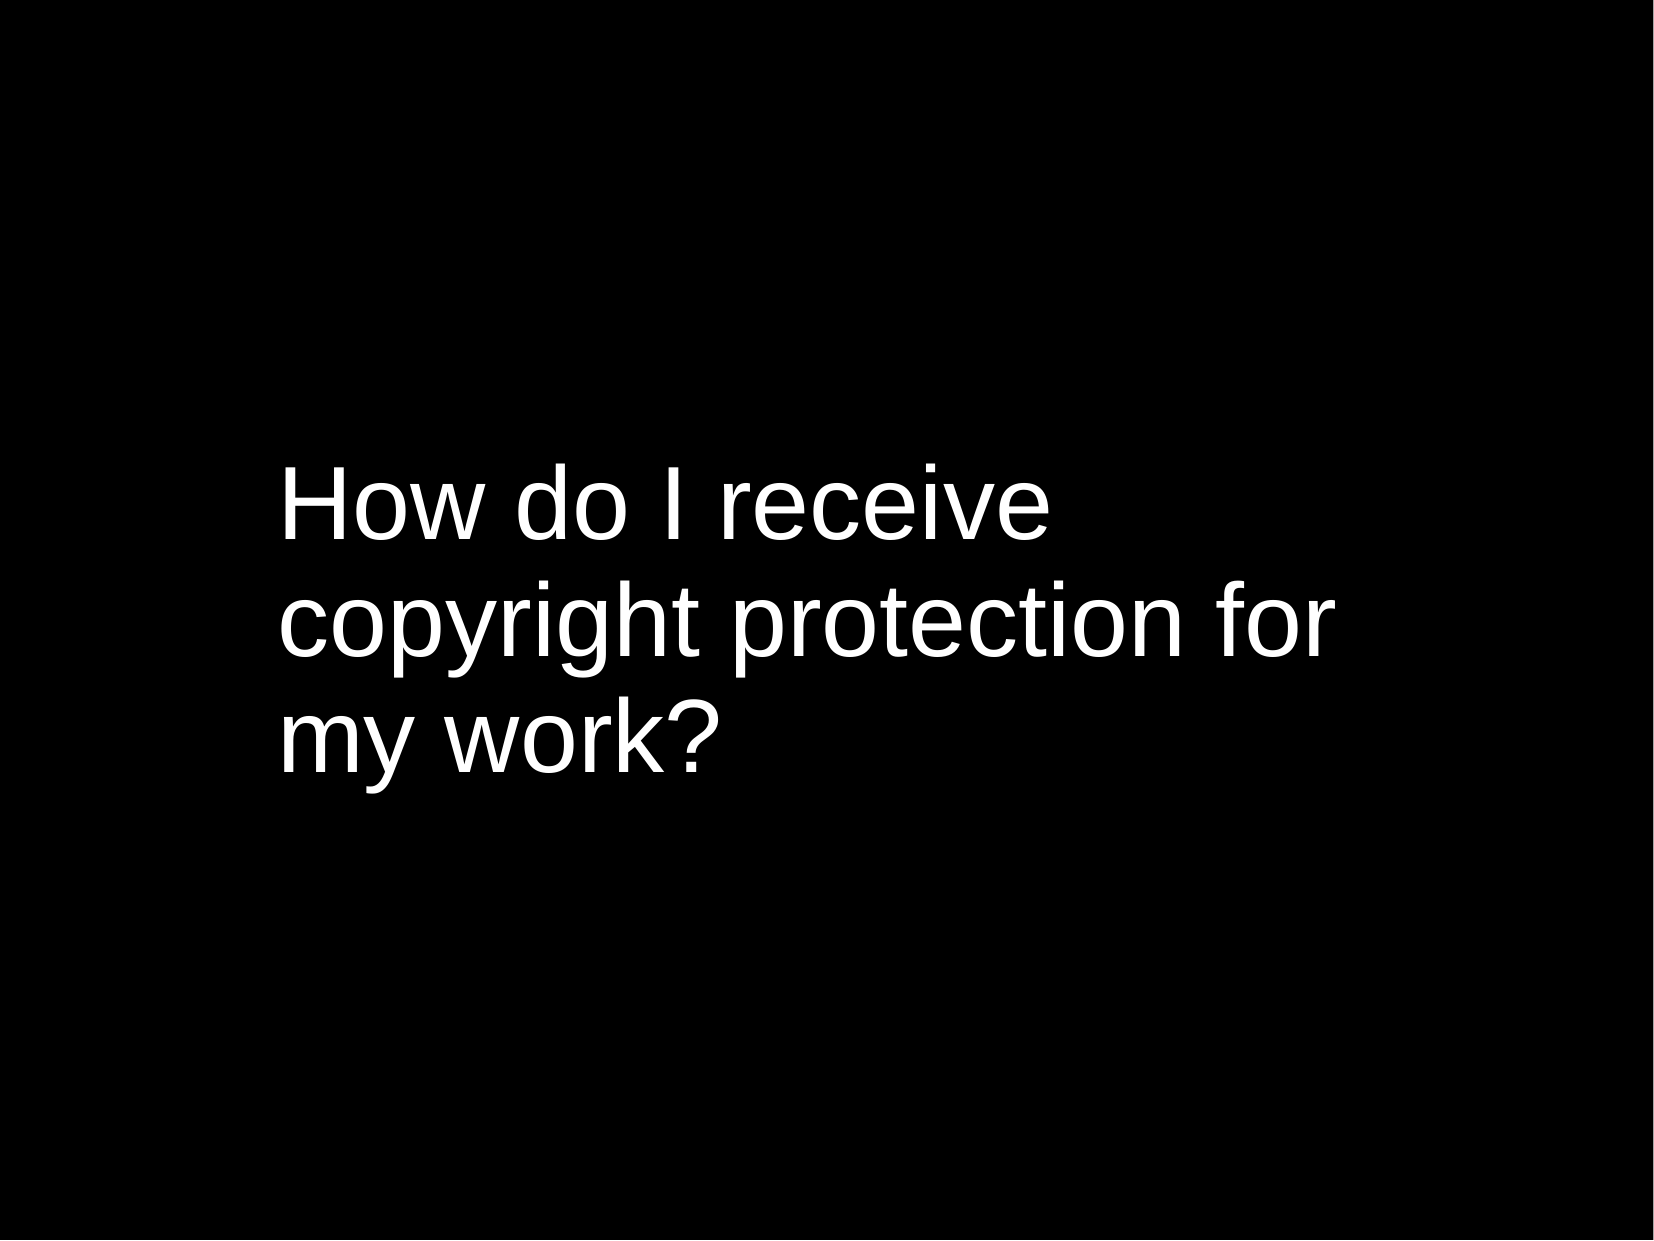

How do I receive copyright protection for my work?